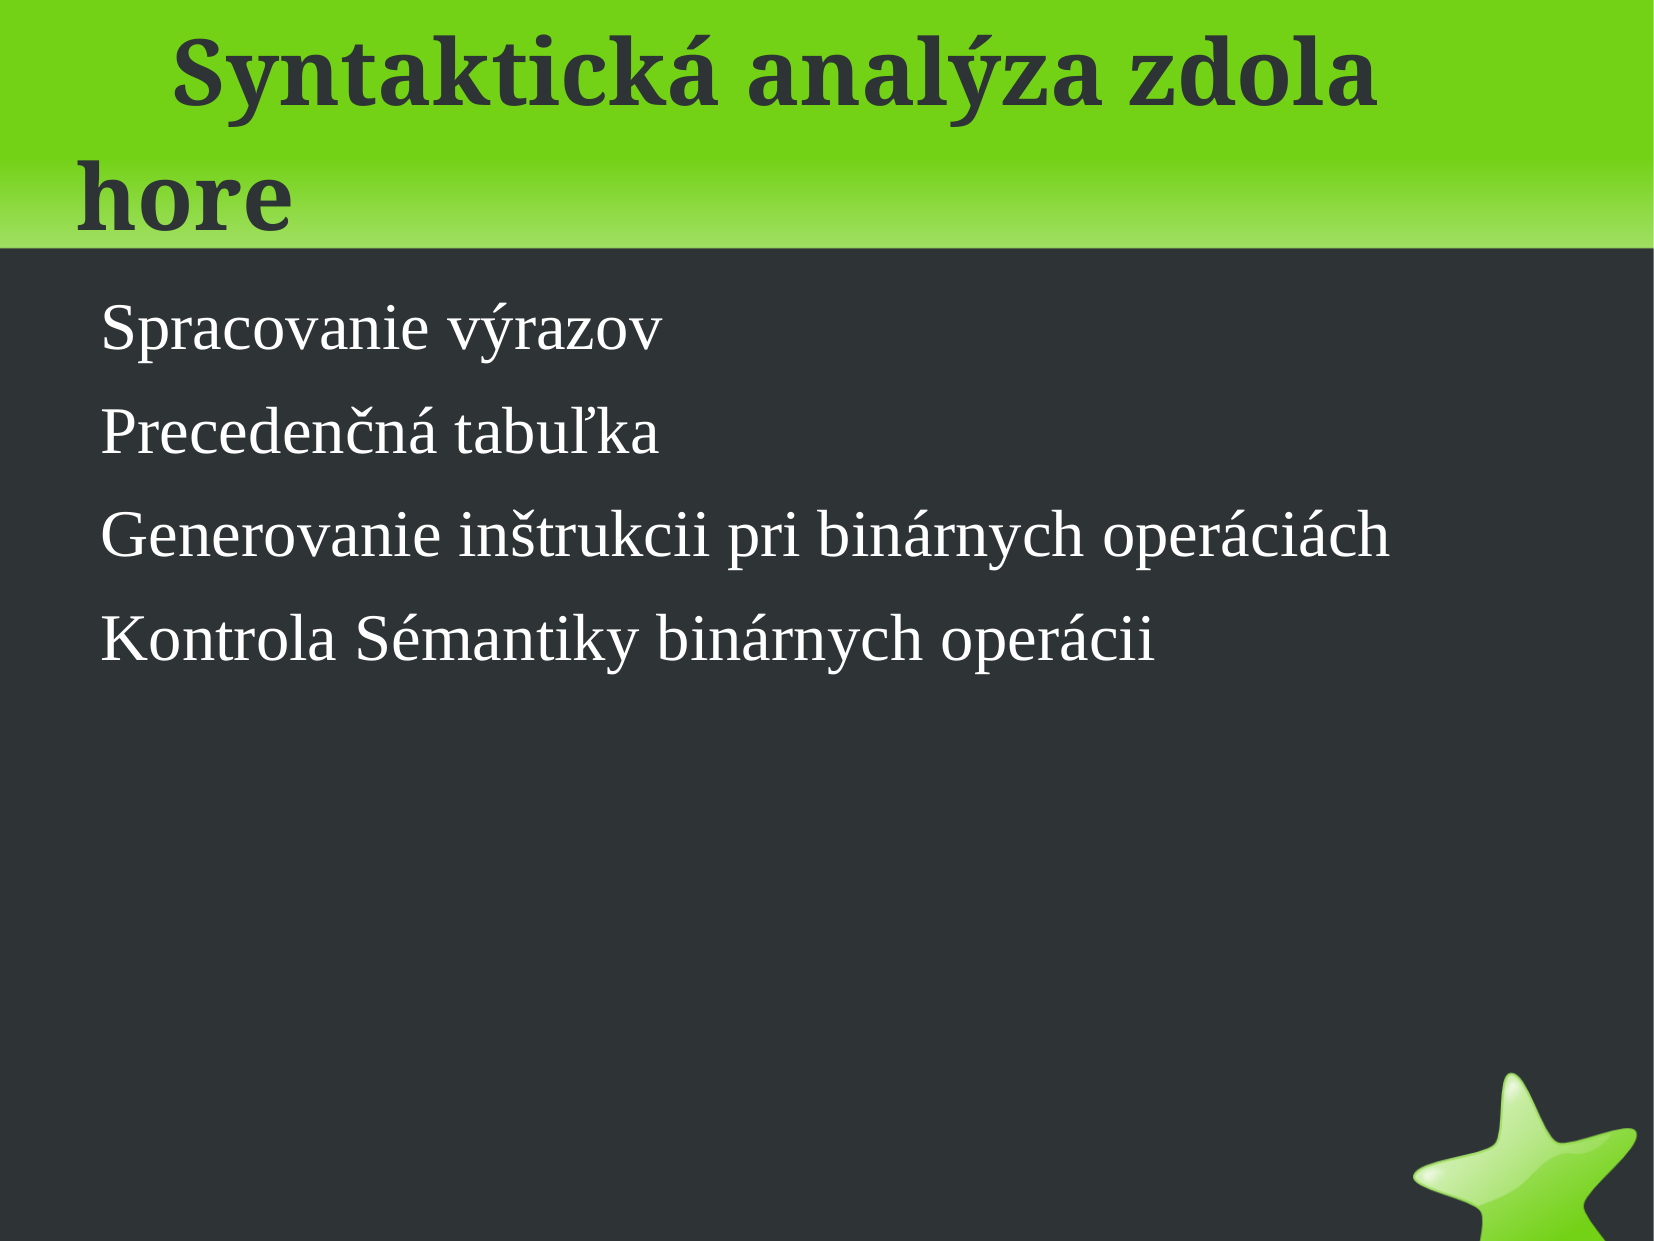

# Syntaktická analýza zdola hore
Spracovanie výrazov
Precedenčná tabuľka
Generovanie inštrukcii pri binárnych operáciách
Kontrola Sémantiky binárnych operácii